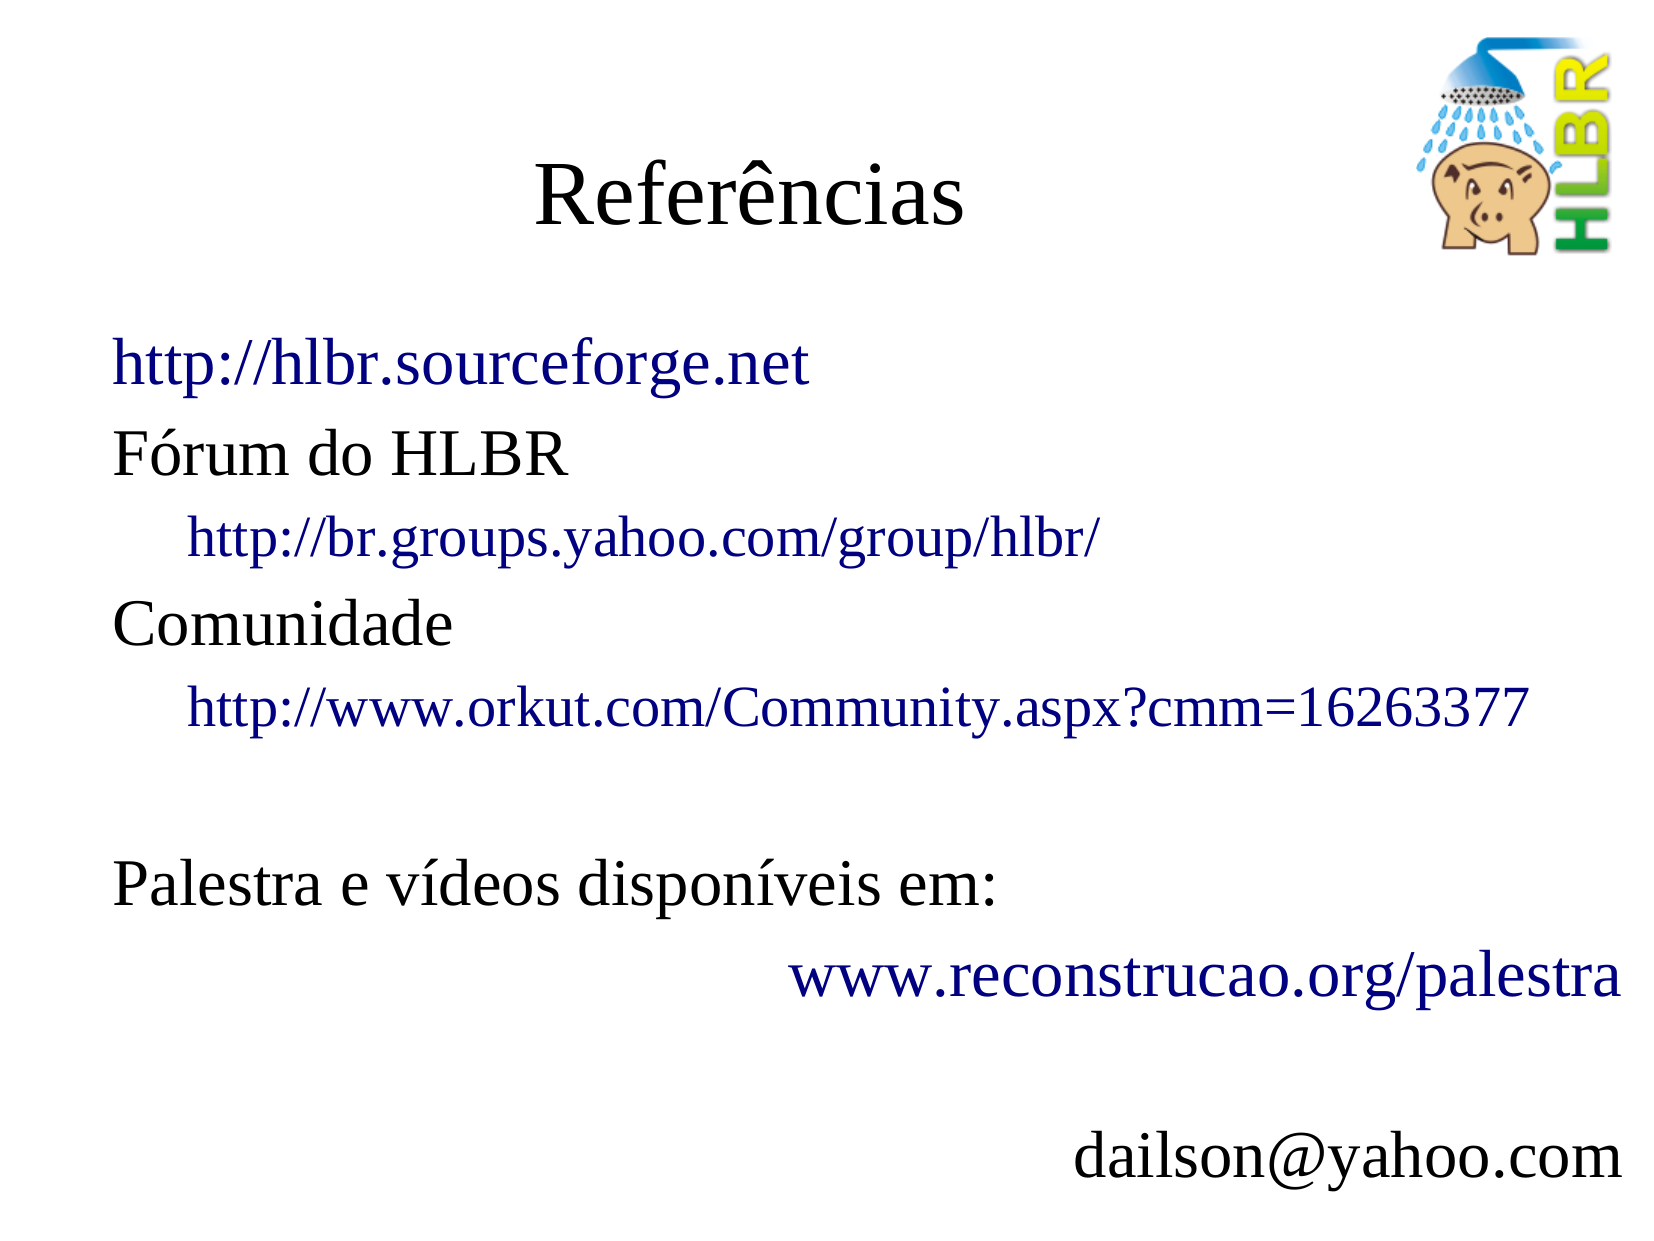

# Referências
http://hlbr.sourceforge.net
Fórum do HLBR
http://br.groups.yahoo.com/group/hlbr/
Comunidade
http://www.orkut.com/Community.aspx?cmm=16263377
Palestra e vídeos disponíveis em:
www.reconstrucao.org/palestra
dailson@yahoo.com